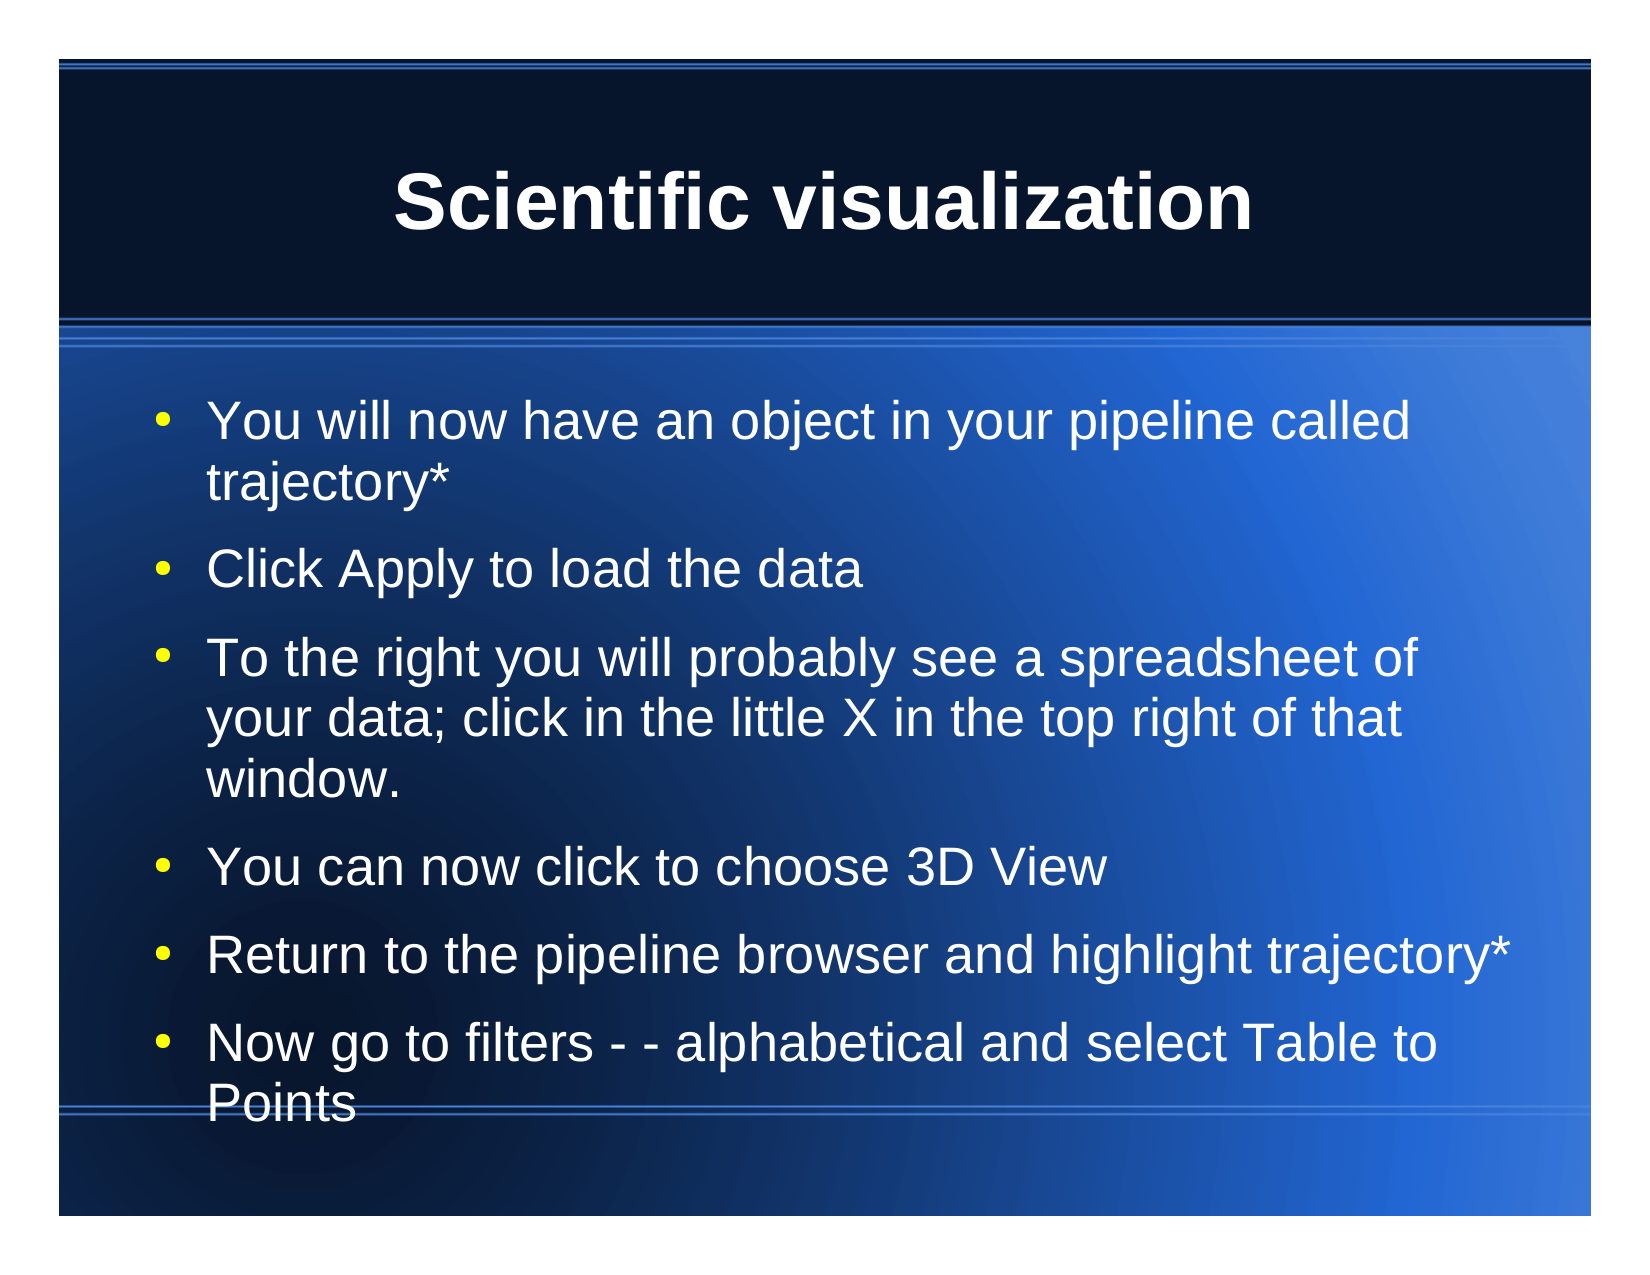

# Scientific visualization
You will now have an object in your pipeline called trajectory*
Click Apply to load the data
To the right you will probably see a spreadsheet of your data; click in the little X in the top right of that window.
You can now click to choose 3D View
Return to the pipeline browser and highlight trajectory*
Now go to filters - - alphabetical and select Table to Points